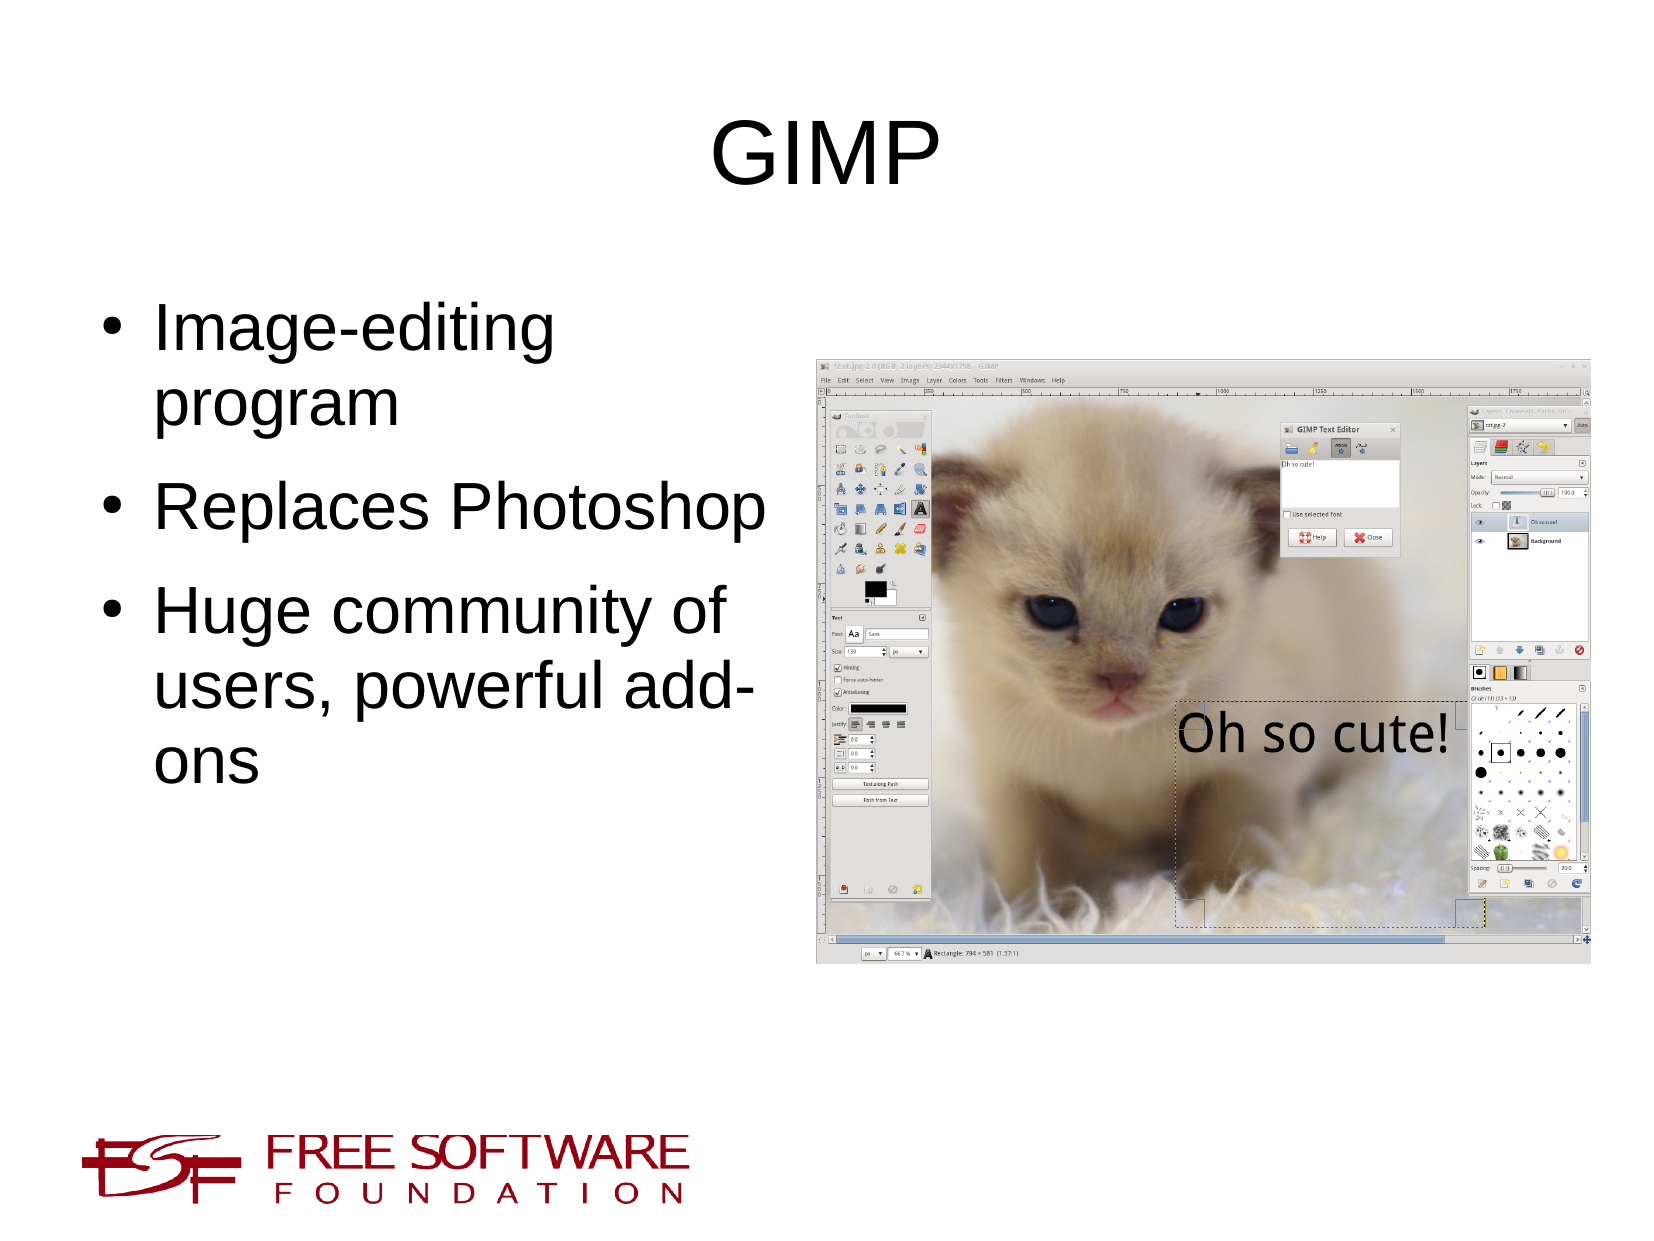

# GIMP
Image-editing program
Replaces Photoshop
Huge community of users, powerful add-ons